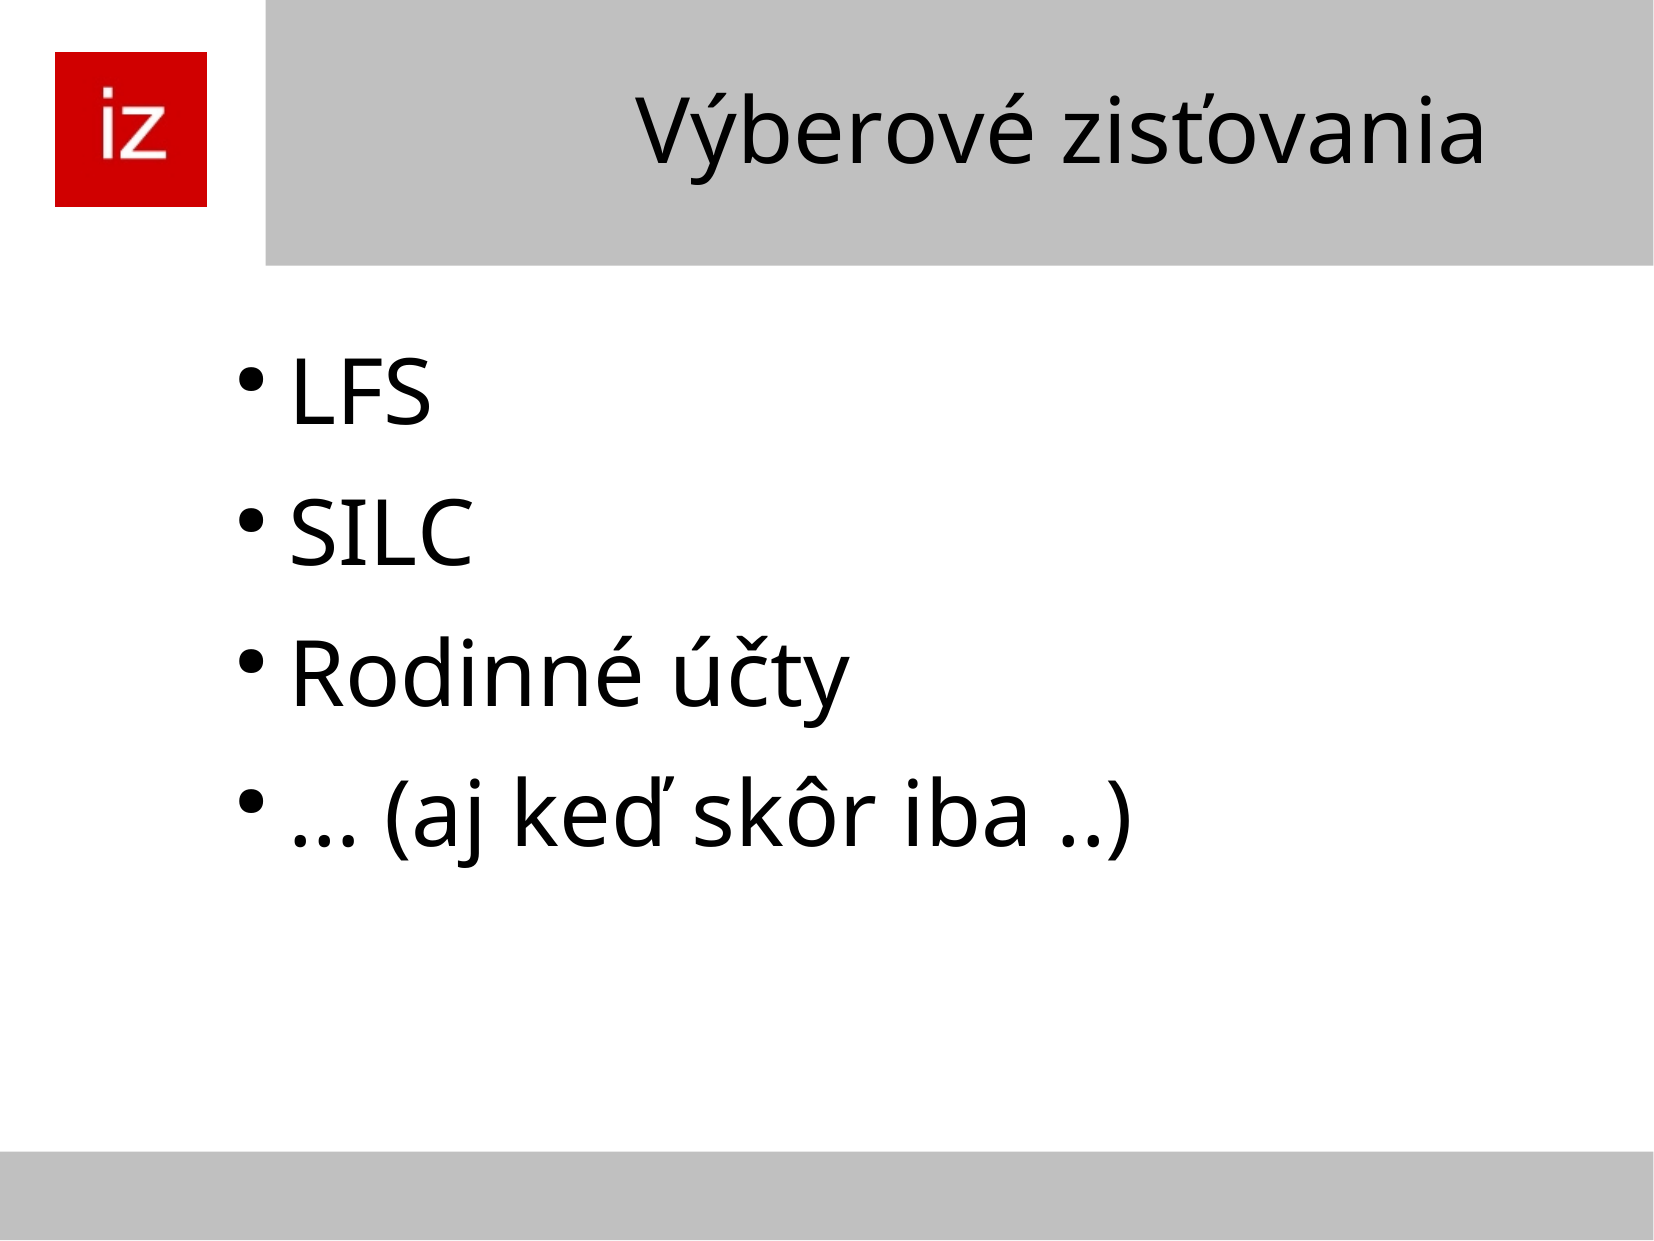

# Výberové zisťovania
LFS
SILC
Rodinné účty
… (aj keď skôr iba ..)